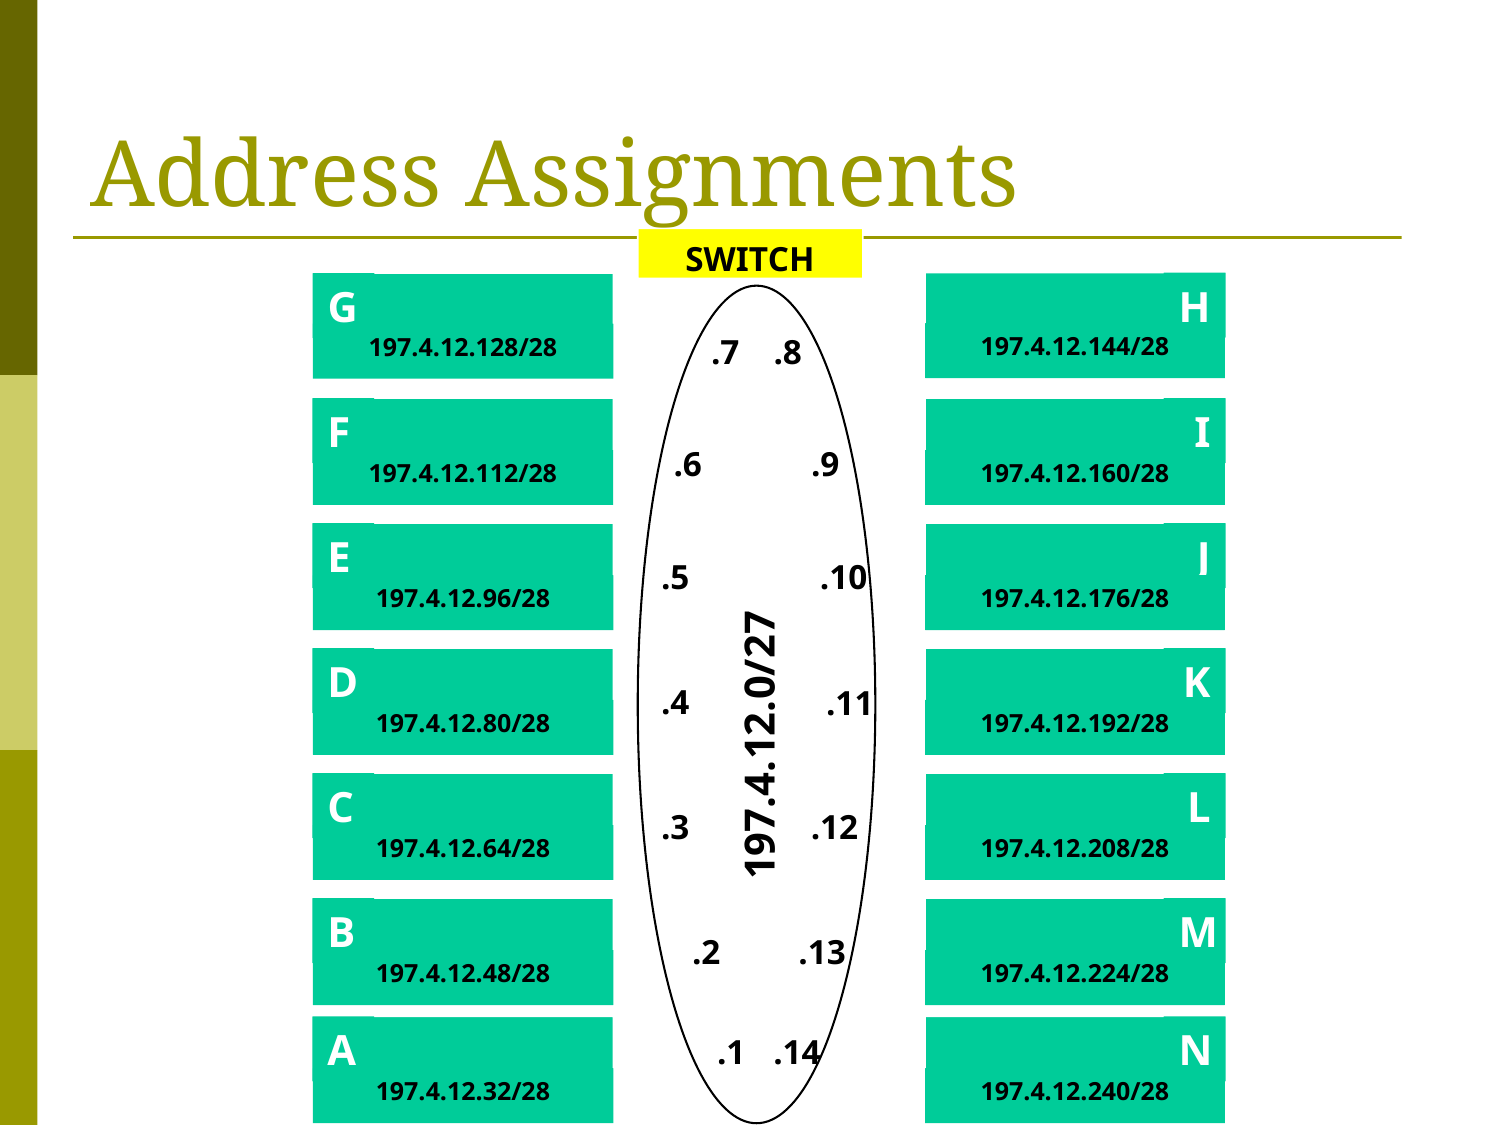

# Address Assignments
SWITCH
H
G
.7
.8
197.4.12.144/28
197.4.12.128/28
F
I
.6
.9
197.4.12.112/28
197.4.12.160/28
E
J
.5
.10
197.4.12.176/28
197.4.12.96/28
197.4.12.0/27
D
K
.4
.11
197.4.12.80/28
197.4.12.192/28
C
L
.3
.12
197.4.12.64/28
197.4.12.208/28
B
M
.2
.13
197.4.12.48/28
197.4.12.224/28
A
N
.1
.14
197.4.12.32/28
197.4.12.240/28